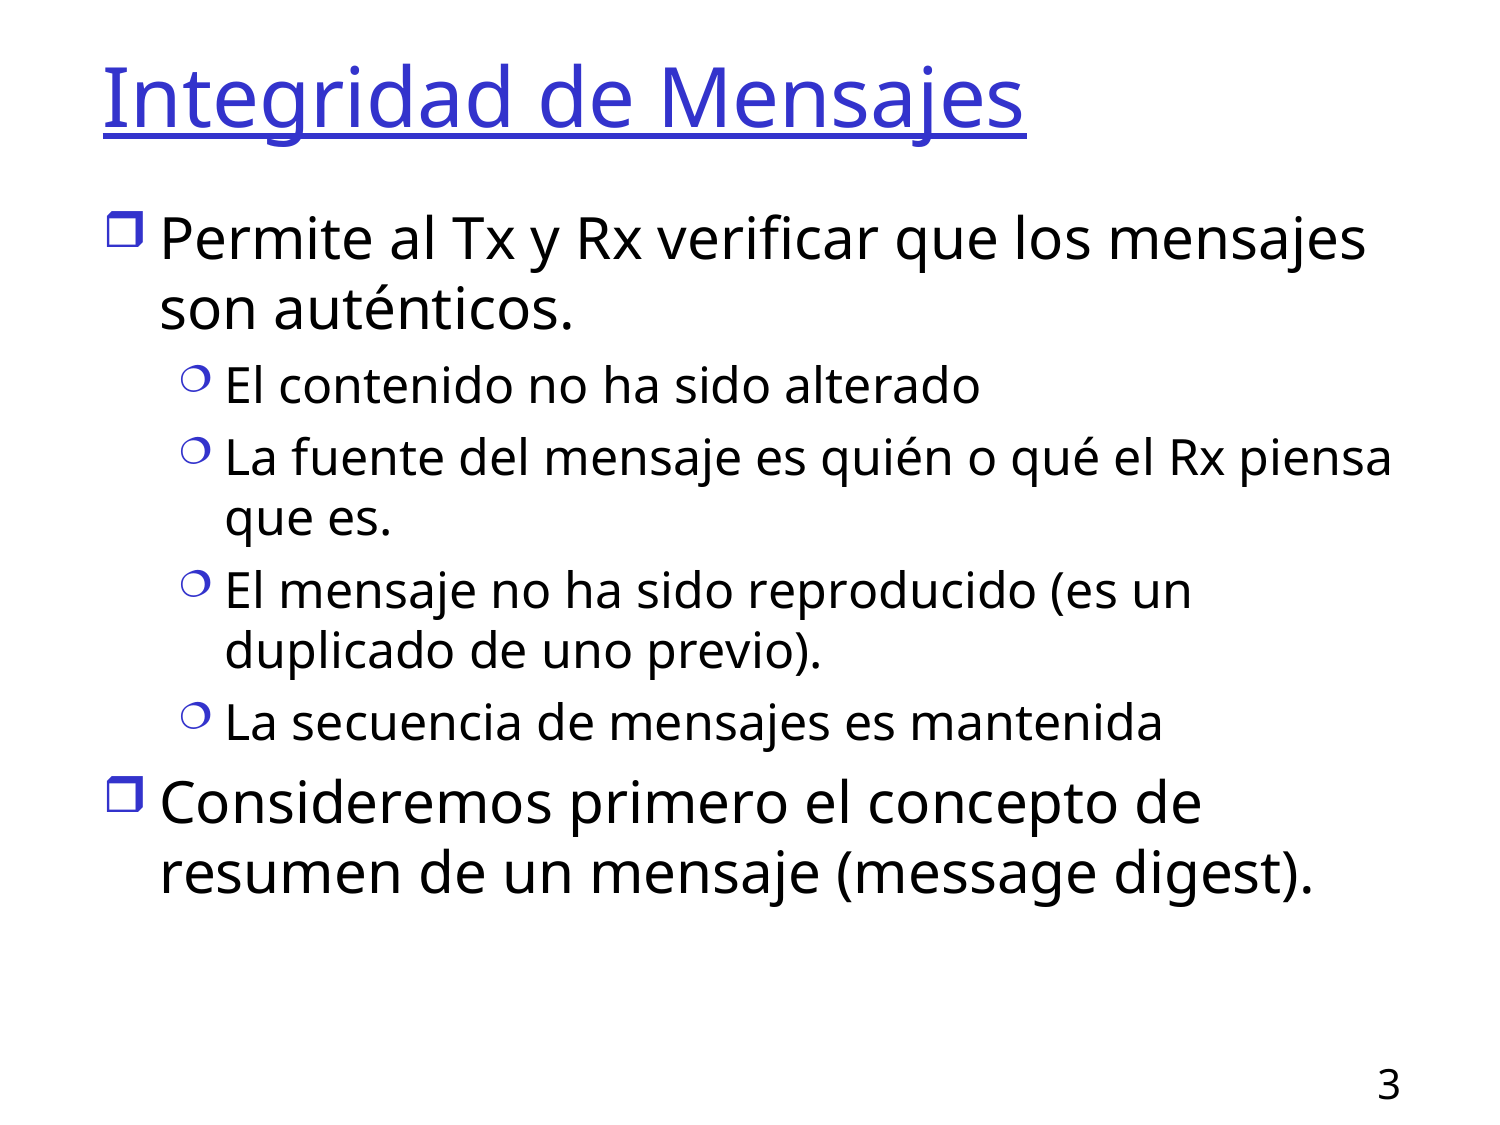

# Integridad de Mensajes
Permite al Tx y Rx verificar que los mensajes son auténticos.
El contenido no ha sido alterado
La fuente del mensaje es quién o qué el Rx piensa que es.
El mensaje no ha sido reproducido (es un duplicado de uno previo).
La secuencia de mensajes es mantenida
Consideremos primero el concepto de resumen de un mensaje (message digest).
3